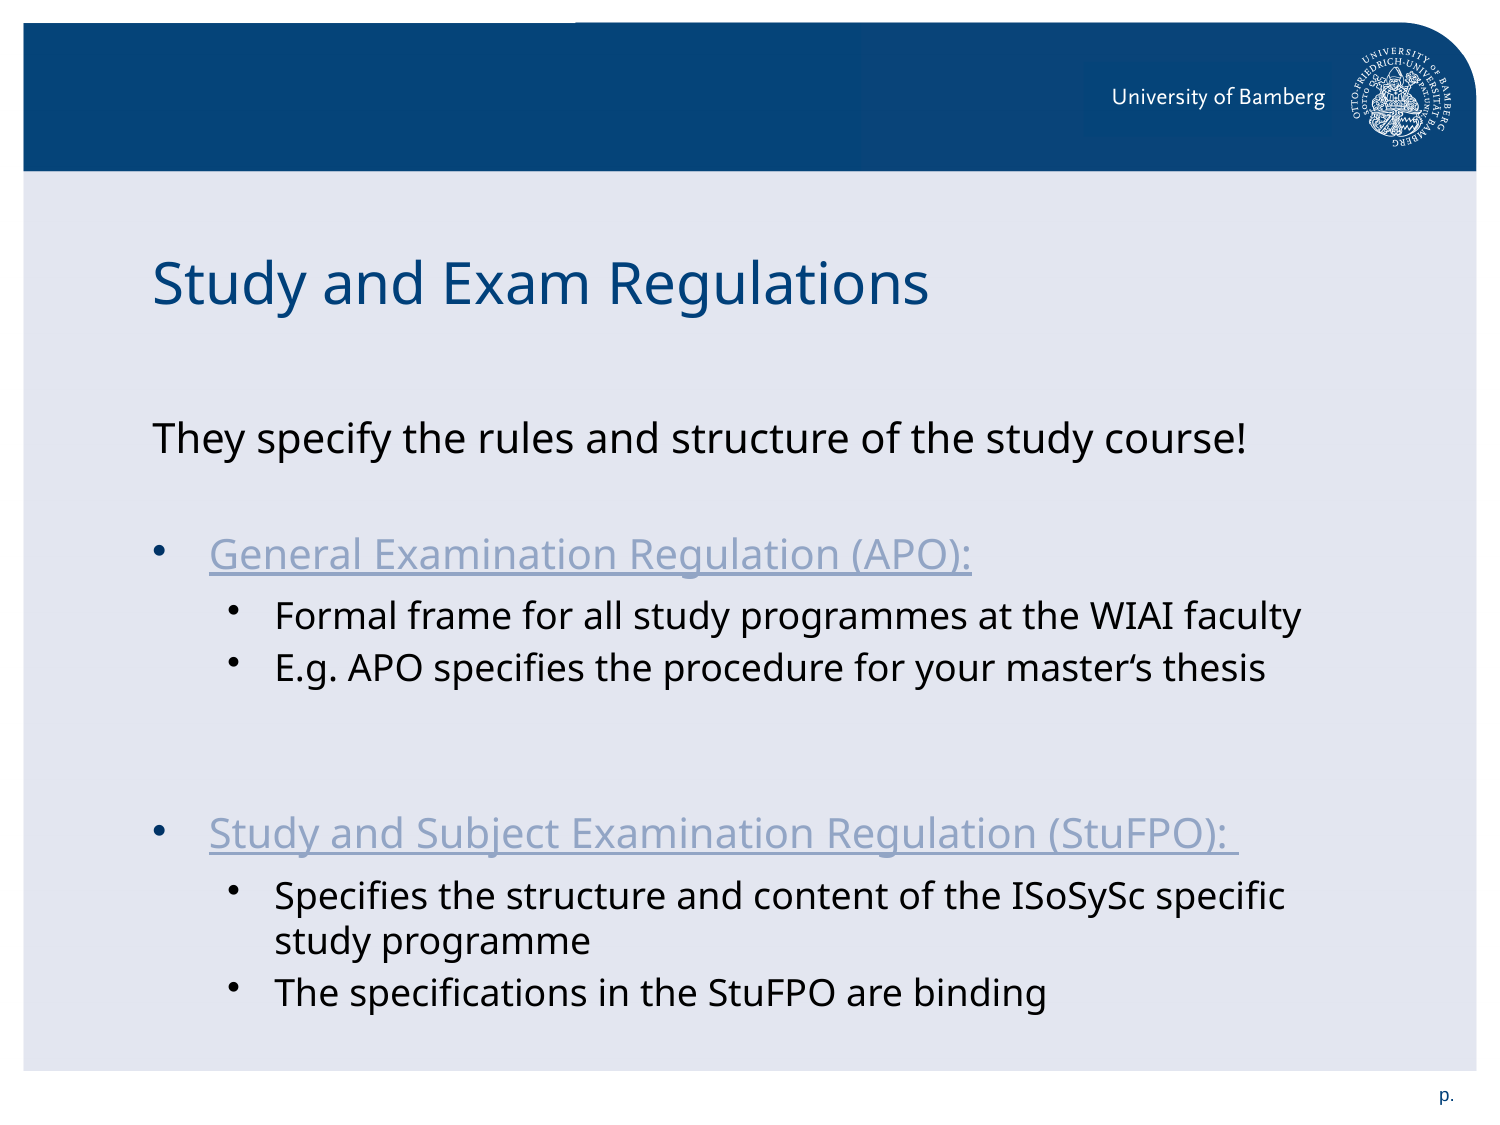

# Study and Exam Regulations
They specify the rules and structure of the study course!
General Examination Regulation (APO):
Formal frame for all study programmes at the WIAI faculty
E.g. APO specifies the procedure for your master‘s thesis
Study and Subject Examination Regulation (StuFPO):
Specifies the structure and content of the ISoSySc specific study programme
The specifications in the StuFPO are binding